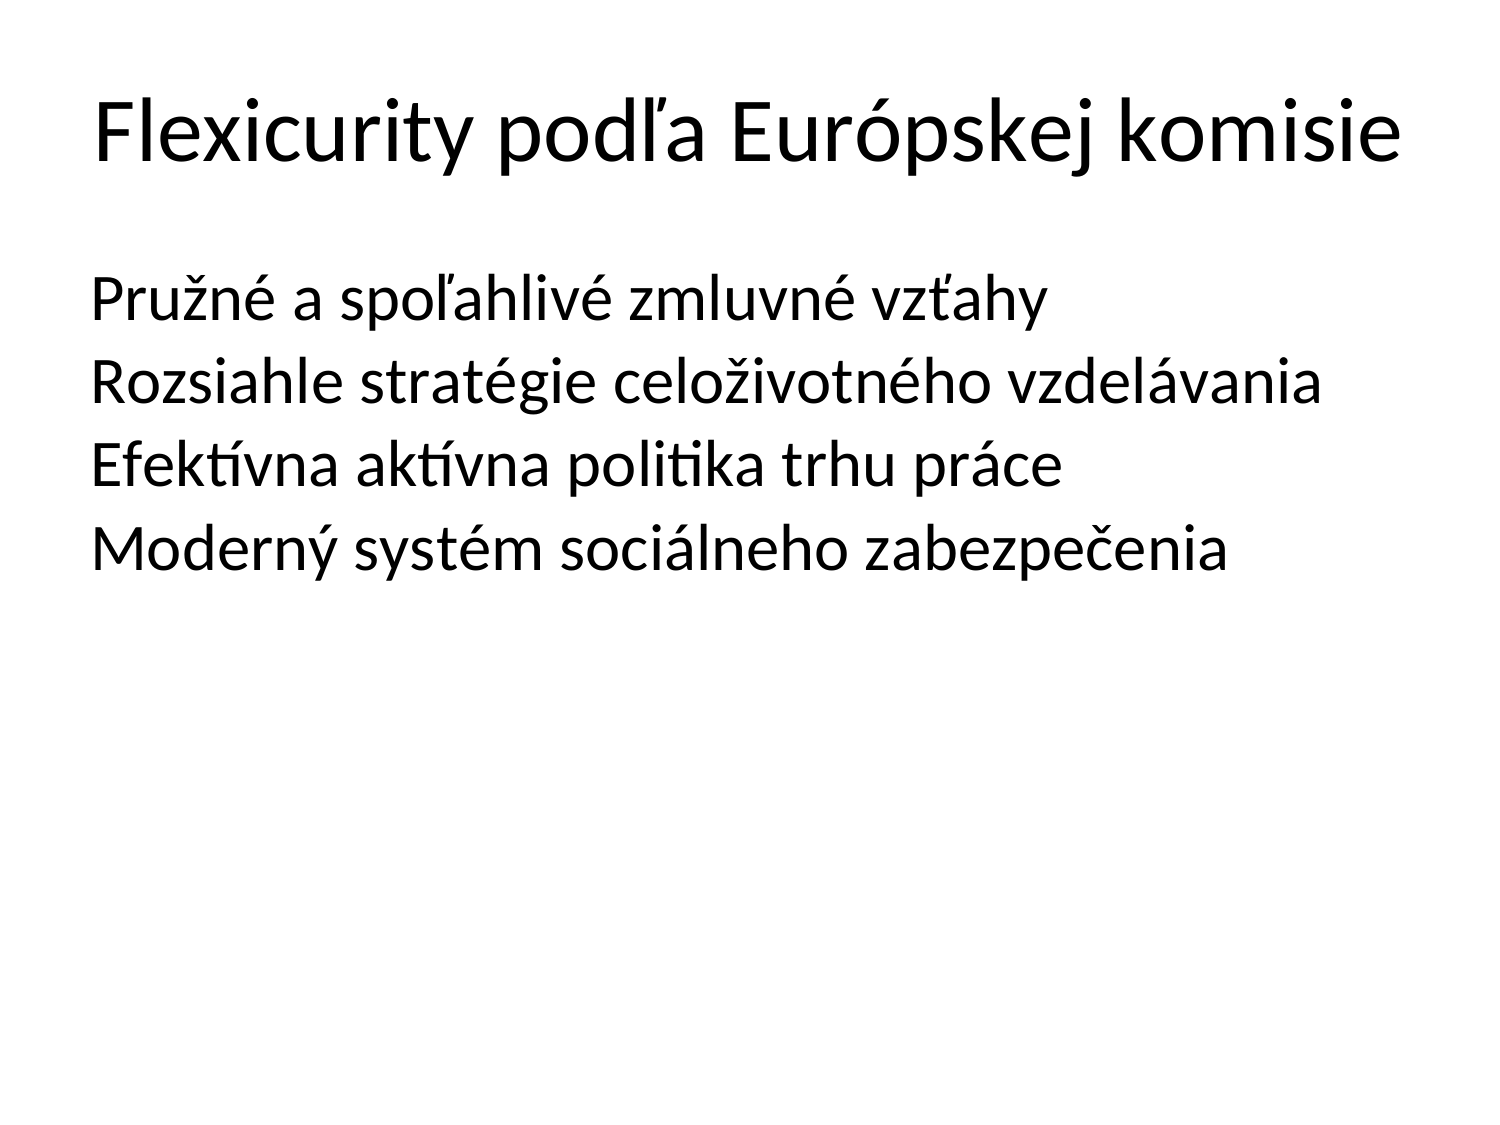

# Flexicurity podľa Európskej komisie
Pružné a spoľahlivé zmluvné vzťahy
Rozsiahle stratégie celoživotného vzdelávania
Efektívna aktívna politika trhu práce
Moderný systém sociálneho zabezpečenia